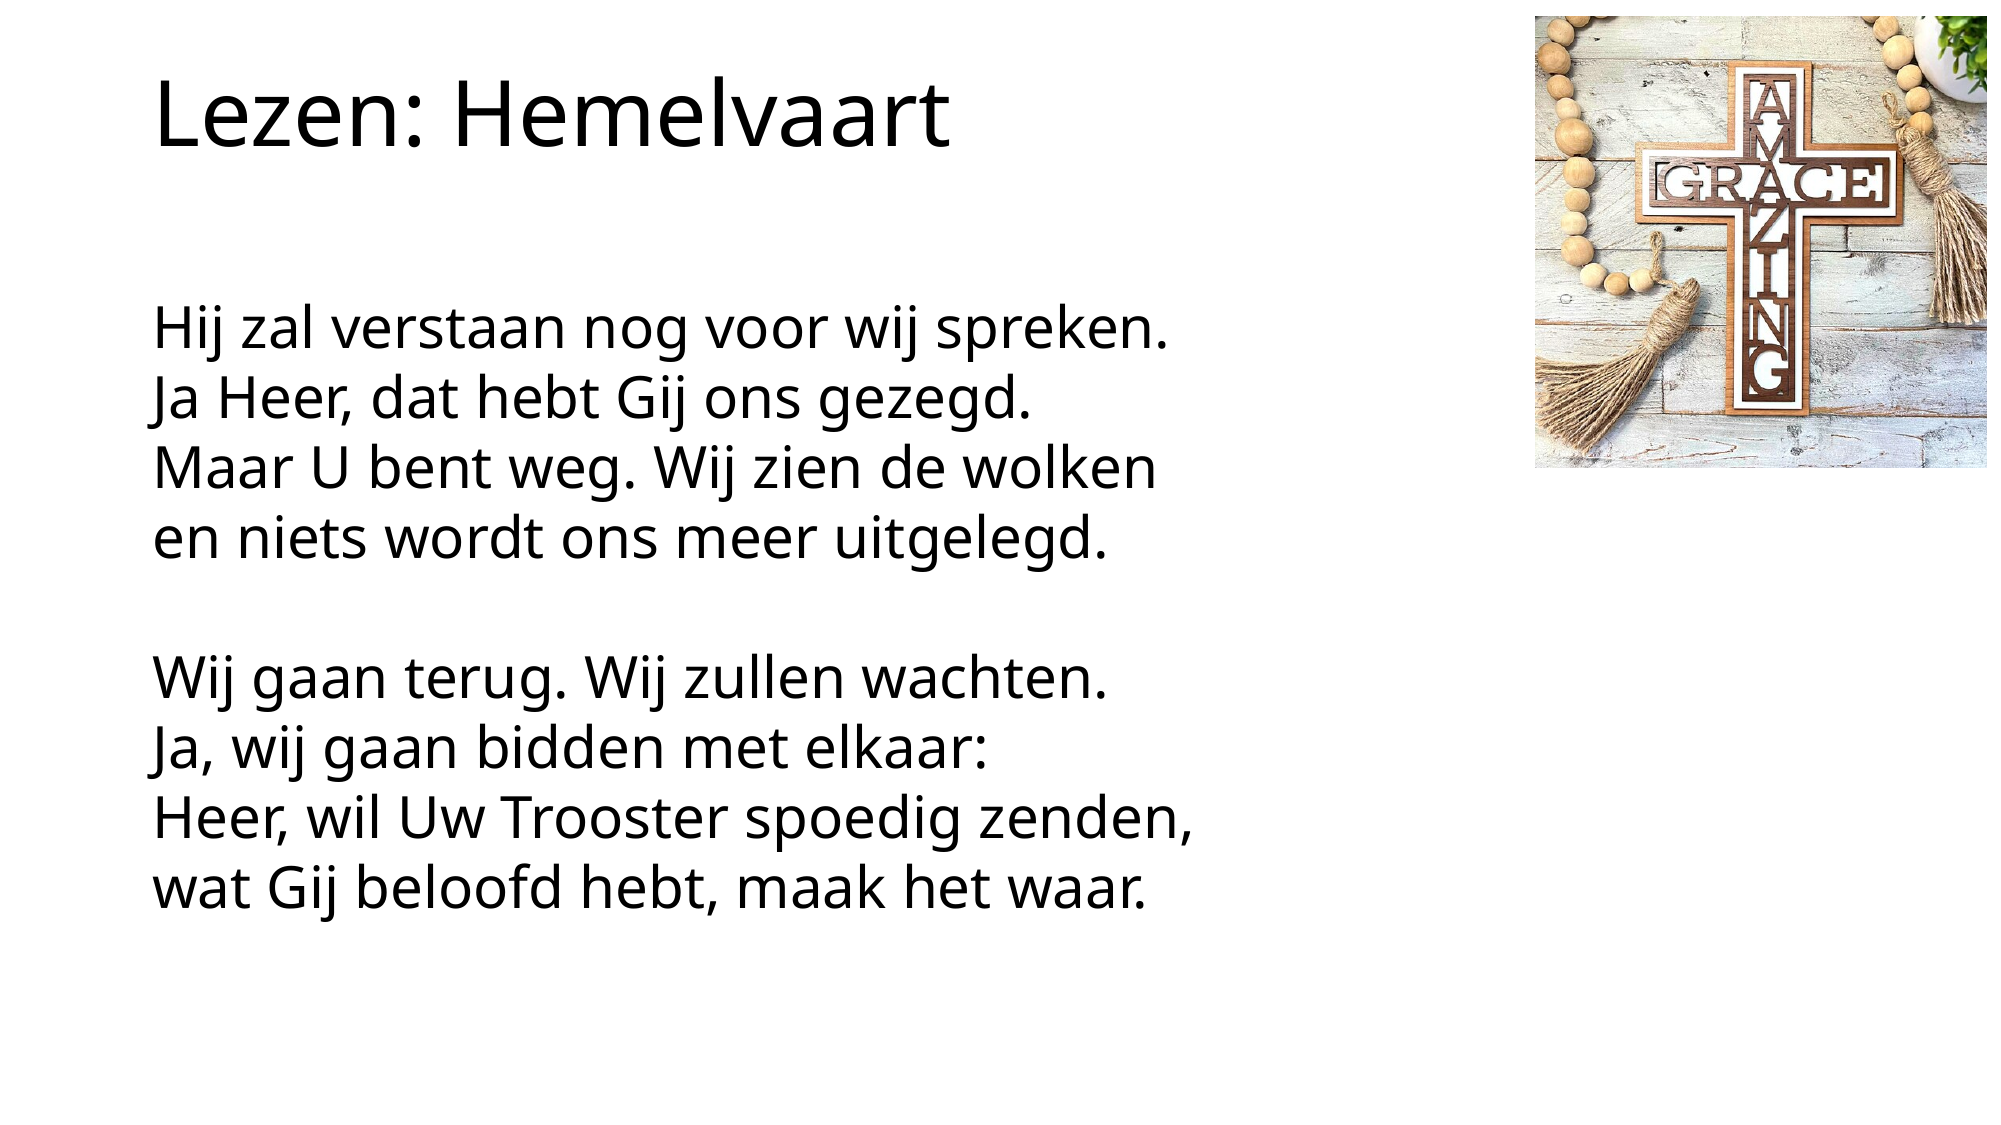

# Lezen: Hemelvaart
Hij zal verstaan nog voor wij spreken.
Ja Heer, dat hebt Gij ons gezegd.
Maar U bent weg. Wij zien de wolken
en niets wordt ons meer uitgelegd.
Wij gaan terug. Wij zullen wachten.
Ja, wij gaan bidden met elkaar:
Heer, wil Uw Trooster spoedig zenden,
wat Gij beloofd hebt, maak het waar.